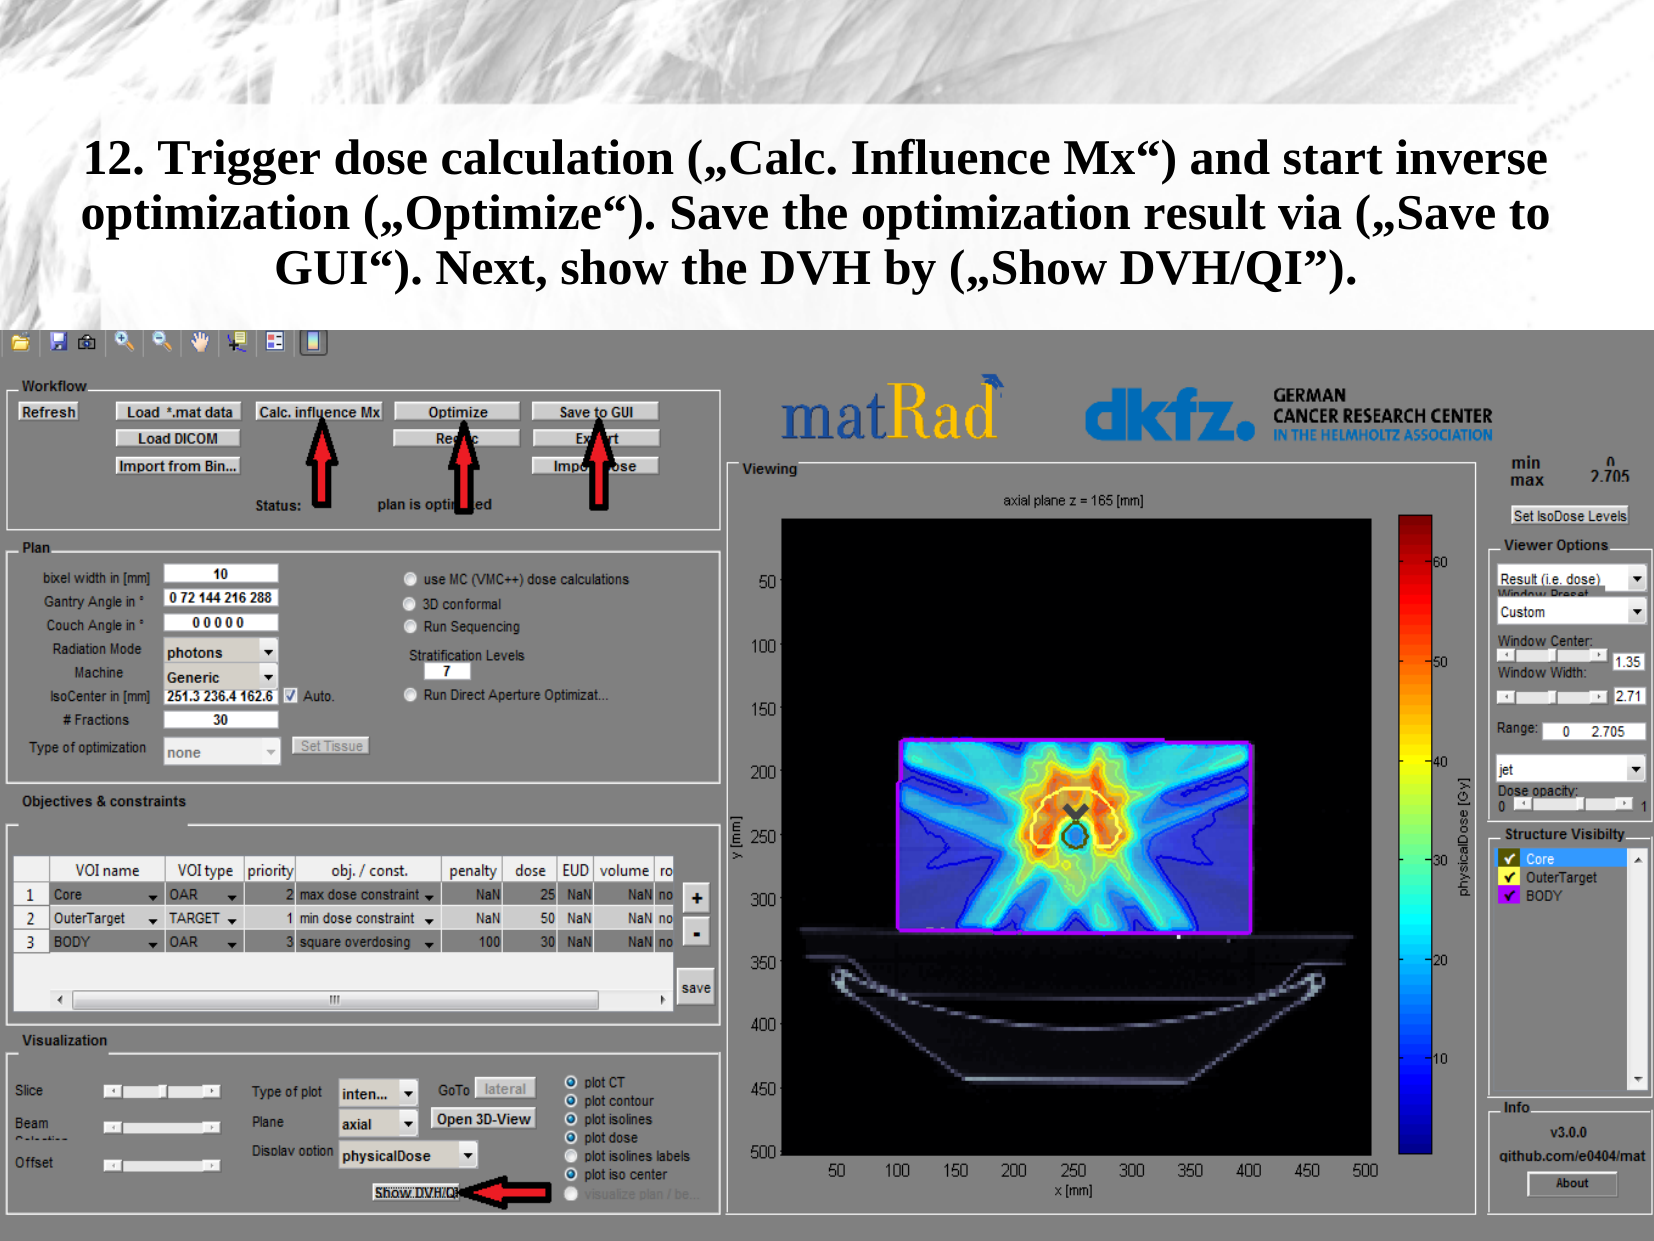

# 12. Trigger dose calculation („Calc. Influence Mx“) and start inverse optimization („Optimize“). Save the optimization result via („Save to GUI“). Next, show the DVH by („Show DVH/QI”).